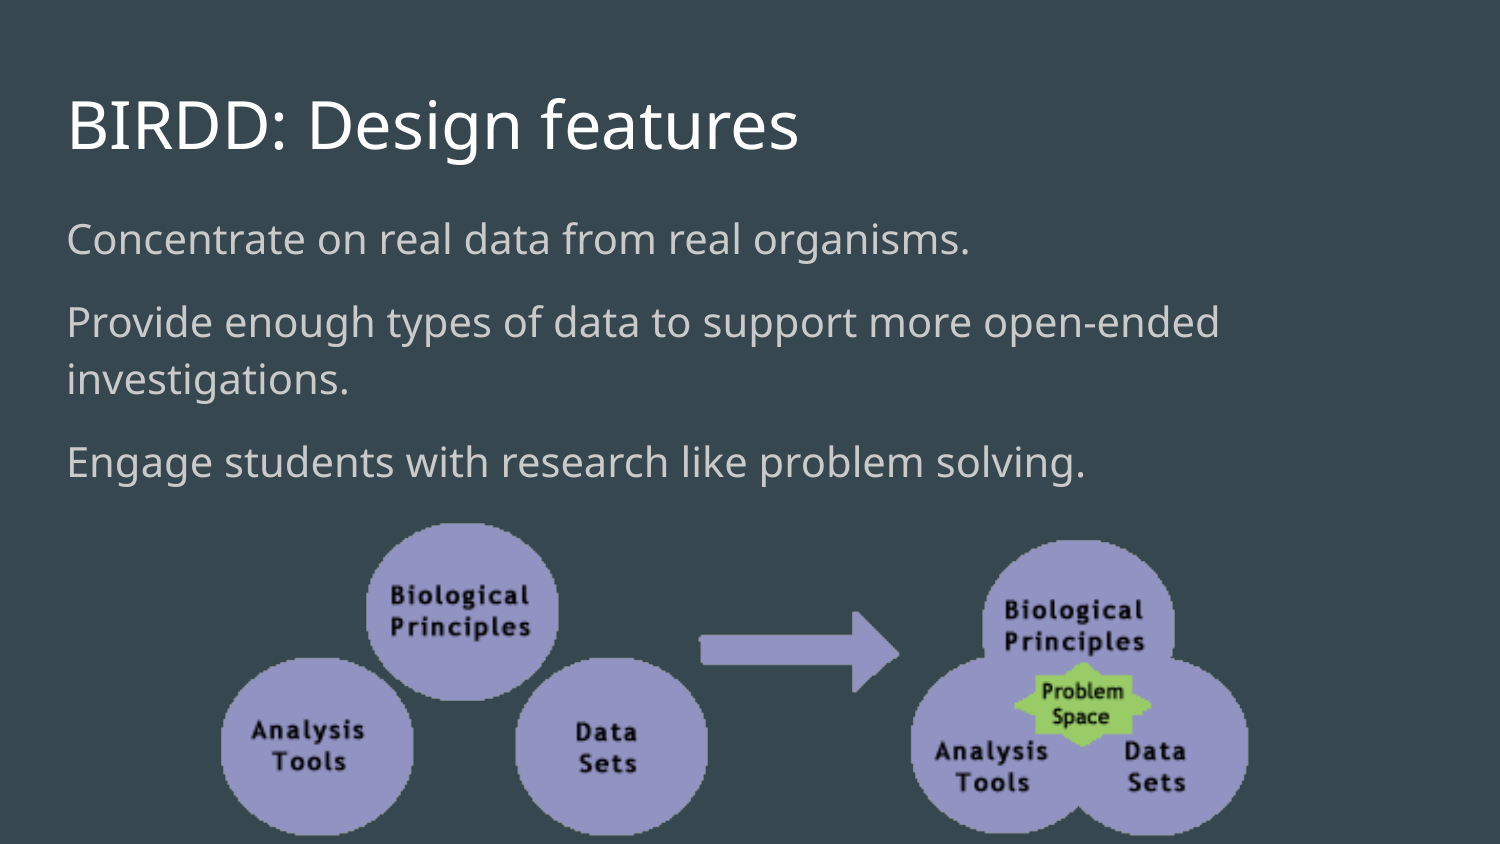

# BIRDD: Design features
Concentrate on real data from real organisms.
Provide enough types of data to support more open-ended investigations.
Engage students with research like problem solving.